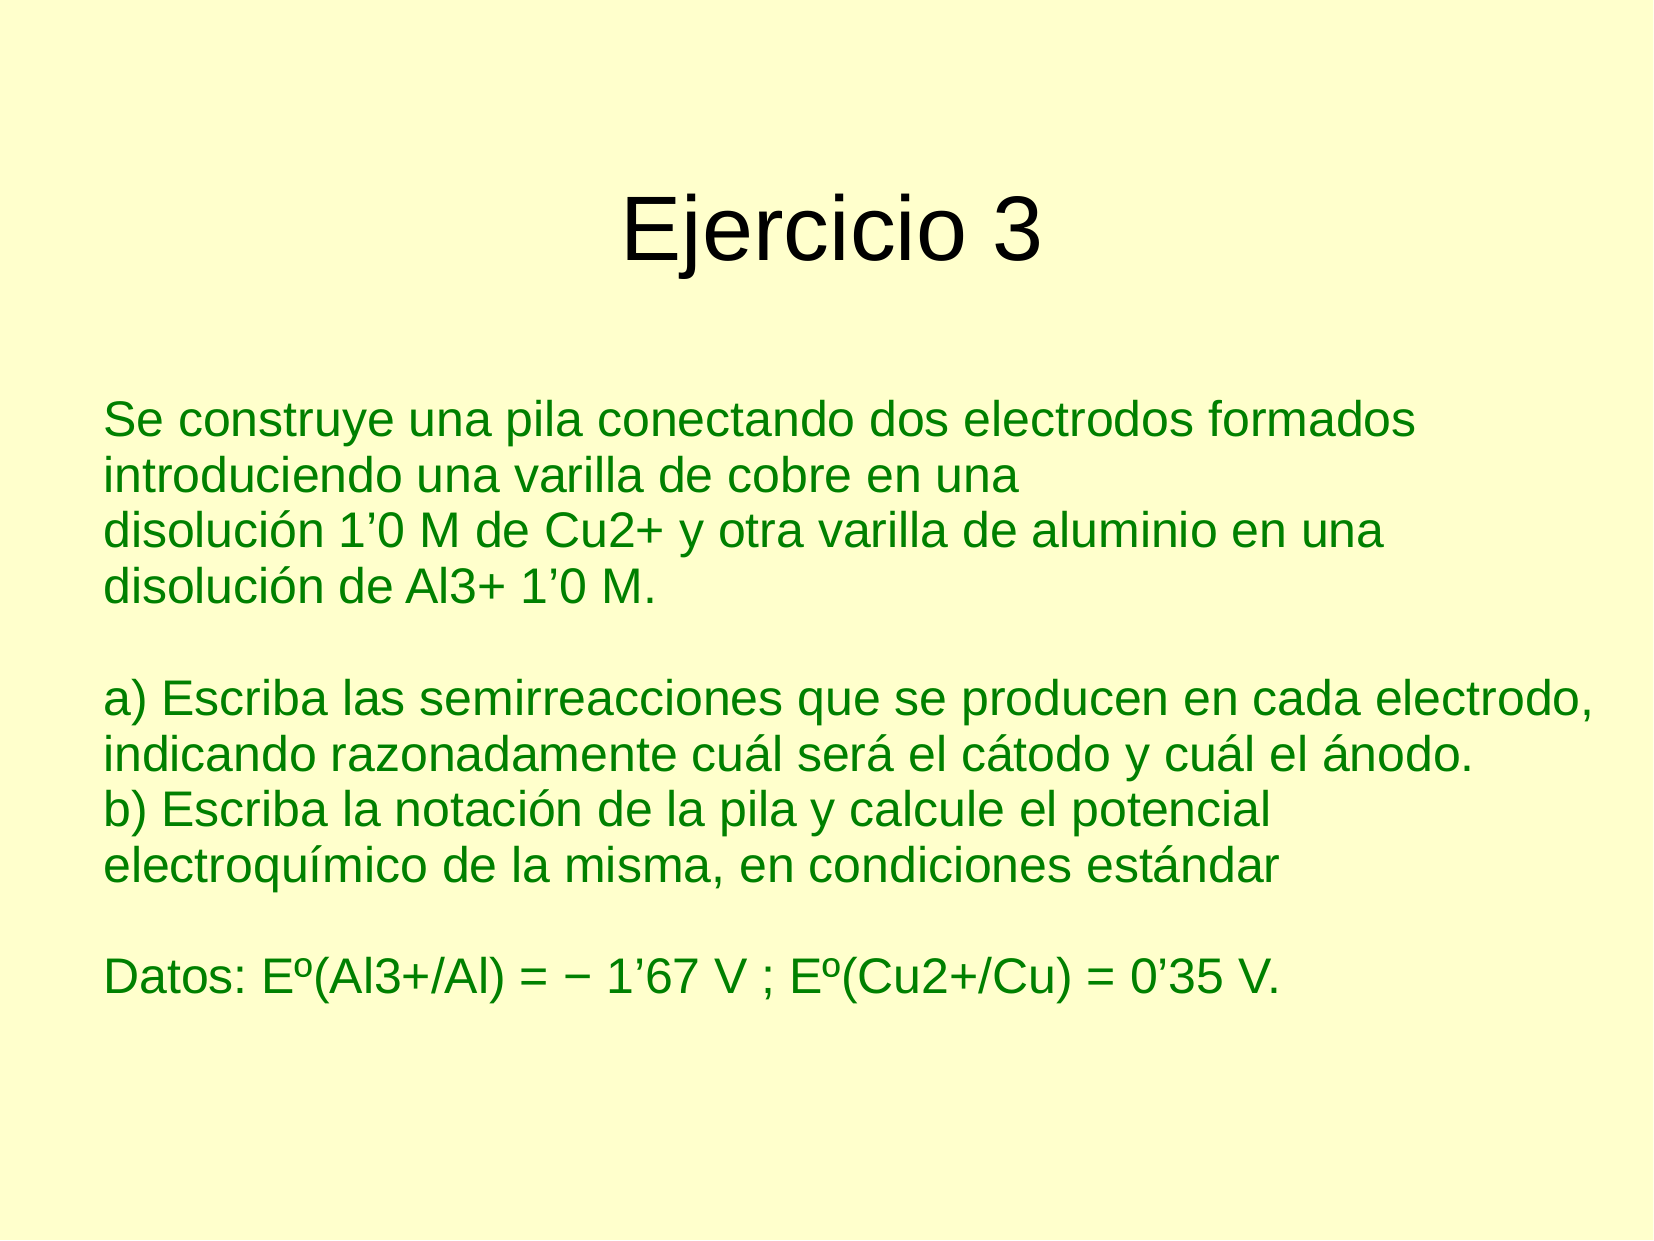

# Ejercicio 3
Se construye una pila conectando dos electrodos formados introduciendo una varilla de cobre en una
disolución 1’0 M de Cu2+ y otra varilla de aluminio en una disolución de Al3+ 1’0 M.
a) Escriba las semirreacciones que se producen en cada electrodo, indicando razonadamente cuál será el cátodo y cuál el ánodo.
b) Escriba la notación de la pila y calcule el potencial electroquímico de la misma, en condiciones estándar
Datos: Eº(Al3+/Al) = − 1’67 V ; Eº(Cu2+/Cu) = 0’35 V.